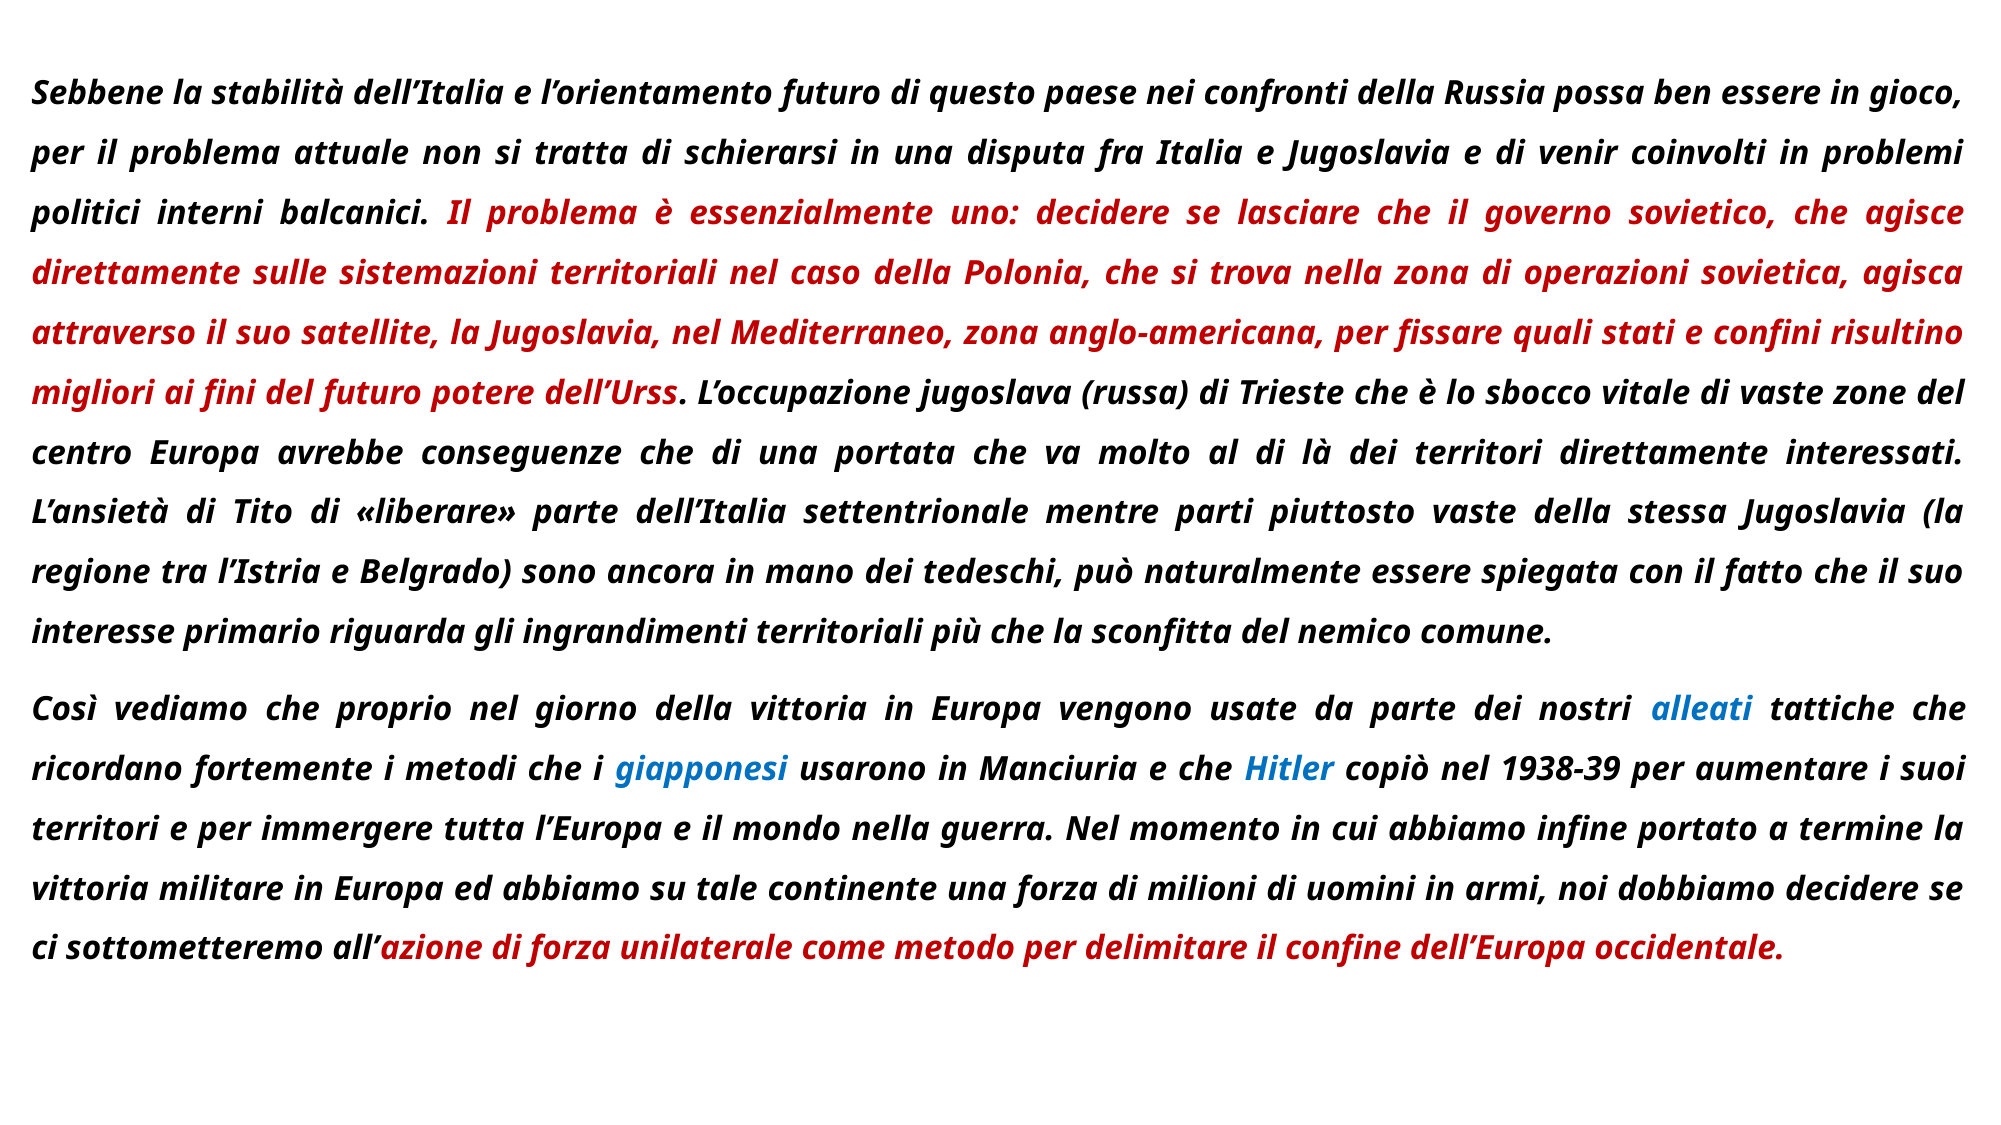

Sebbene la stabilità dell’Italia e l’orientamento futuro di questo paese nei confronti della Russia possa ben essere in gioco, per il problema attuale non si tratta di schierarsi in una disputa fra Italia e Jugoslavia e di venir coinvolti in problemi politici interni balcanici. Il problema è essenzialmente uno: decidere se lasciare che il governo sovietico, che agisce direttamente sulle sistemazioni territoriali nel caso della Polonia, che si trova nella zona di operazioni sovietica, agisca attraverso il suo satellite, la Jugoslavia, nel Mediterraneo, zona anglo-americana, per fissare quali stati e confini risultino migliori ai fini del futuro potere dell’Urss. L’occupazione jugoslava (russa) di Trieste che è lo sbocco vitale di vaste zone del centro Europa avrebbe conseguenze che di una portata che va molto al di là dei territori direttamente interessati. L’ansietà di Tito di «liberare» parte dell’Italia settentrionale mentre parti piuttosto vaste della stessa Jugoslavia (la regione tra l’Istria e Belgrado) sono ancora in mano dei tedeschi, può naturalmente essere spiegata con il fatto che il suo interesse primario riguarda gli ingrandimenti territoriali più che la sconfitta del nemico comune.
Così vediamo che proprio nel giorno della vittoria in Europa vengono usate da parte dei nostri alleati tattiche che ricordano fortemente i metodi che i giapponesi usarono in Manciuria e che Hitler copiò nel 1938-39 per aumentare i suoi territori e per immergere tutta l’Europa e il mondo nella guerra. Nel momento in cui abbiamo infine portato a termine la vittoria militare in Europa ed abbiamo su tale continente una forza di milioni di uomini in armi, noi dobbiamo decidere se ci sottometteremo all’azione di forza unilaterale come metodo per delimitare il confine dell’Europa occidentale.